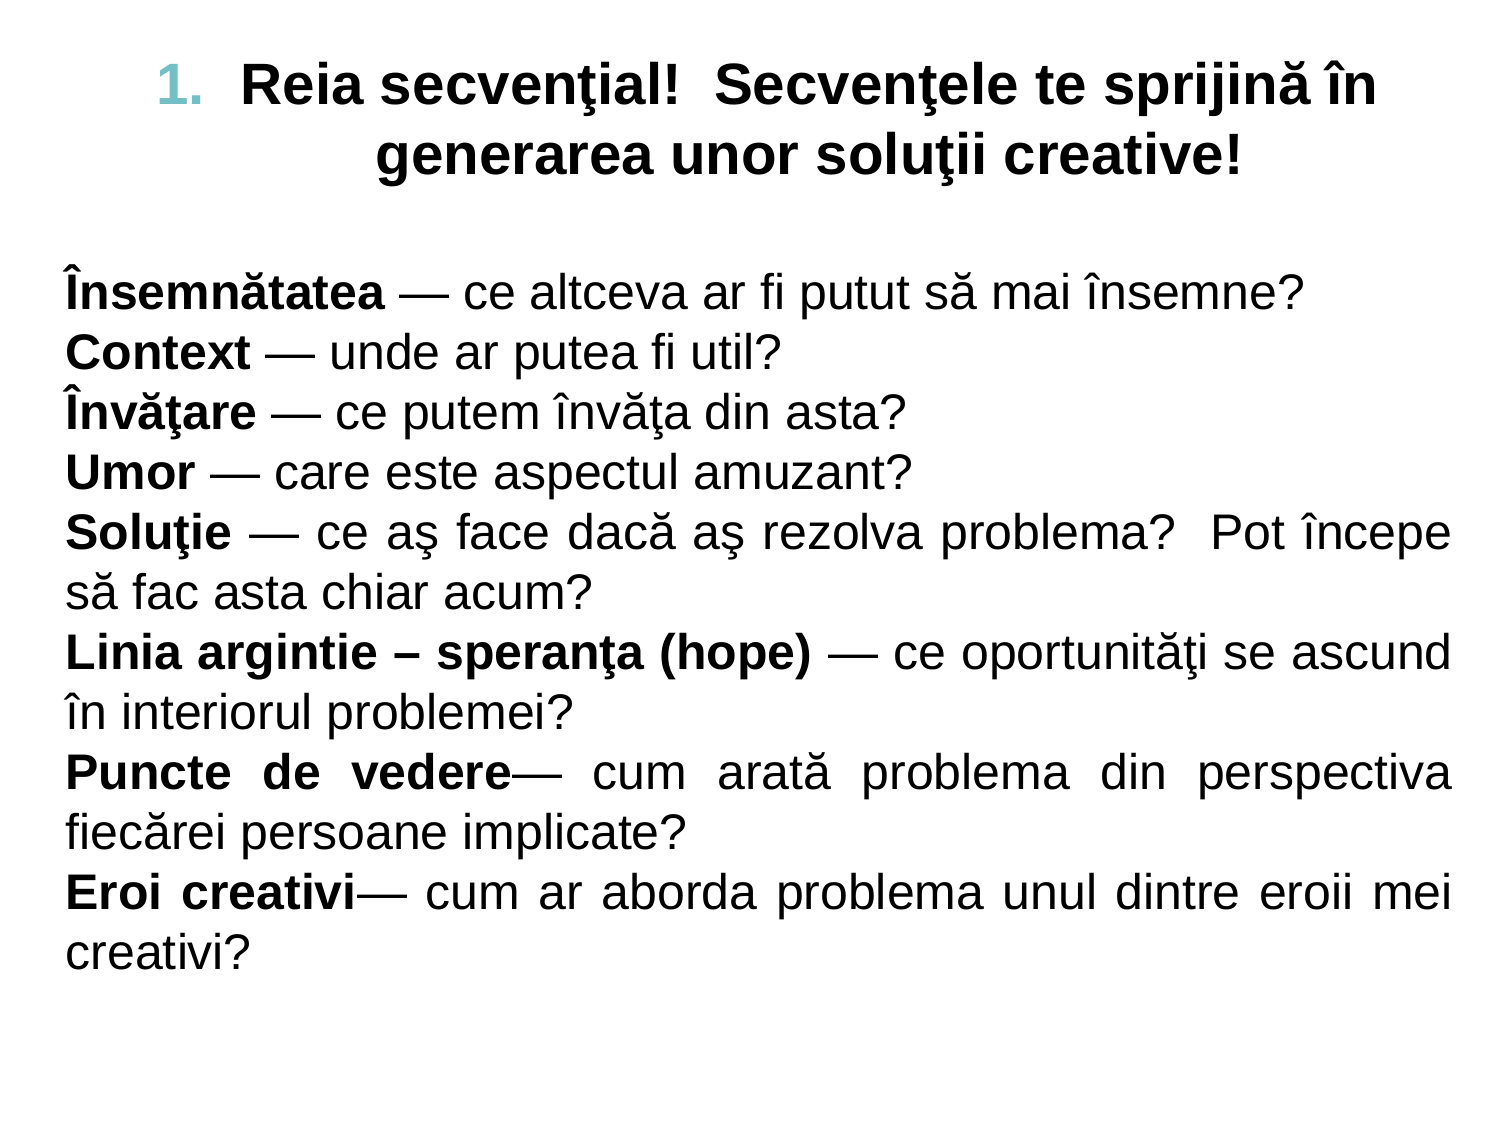

# Reia secvenţial! Secvenţele te sprijină în generarea unor soluţii creative!
Însemnătatea — ce altceva ar fi putut să mai însemne?
Context — unde ar putea fi util?
Învăţare — ce putem învăţa din asta?
Umor — care este aspectul amuzant?
Soluţie — ce aş face dacă aş rezolva problema? Pot începe să fac asta chiar acum?
Linia argintie – speranţa (hope) — ce oportunităţi se ascund în interiorul problemei?
Puncte de vedere— cum arată problema din perspectiva fiecărei persoane implicate?
Eroi creativi— cum ar aborda problema unul dintre eroii mei creativi?